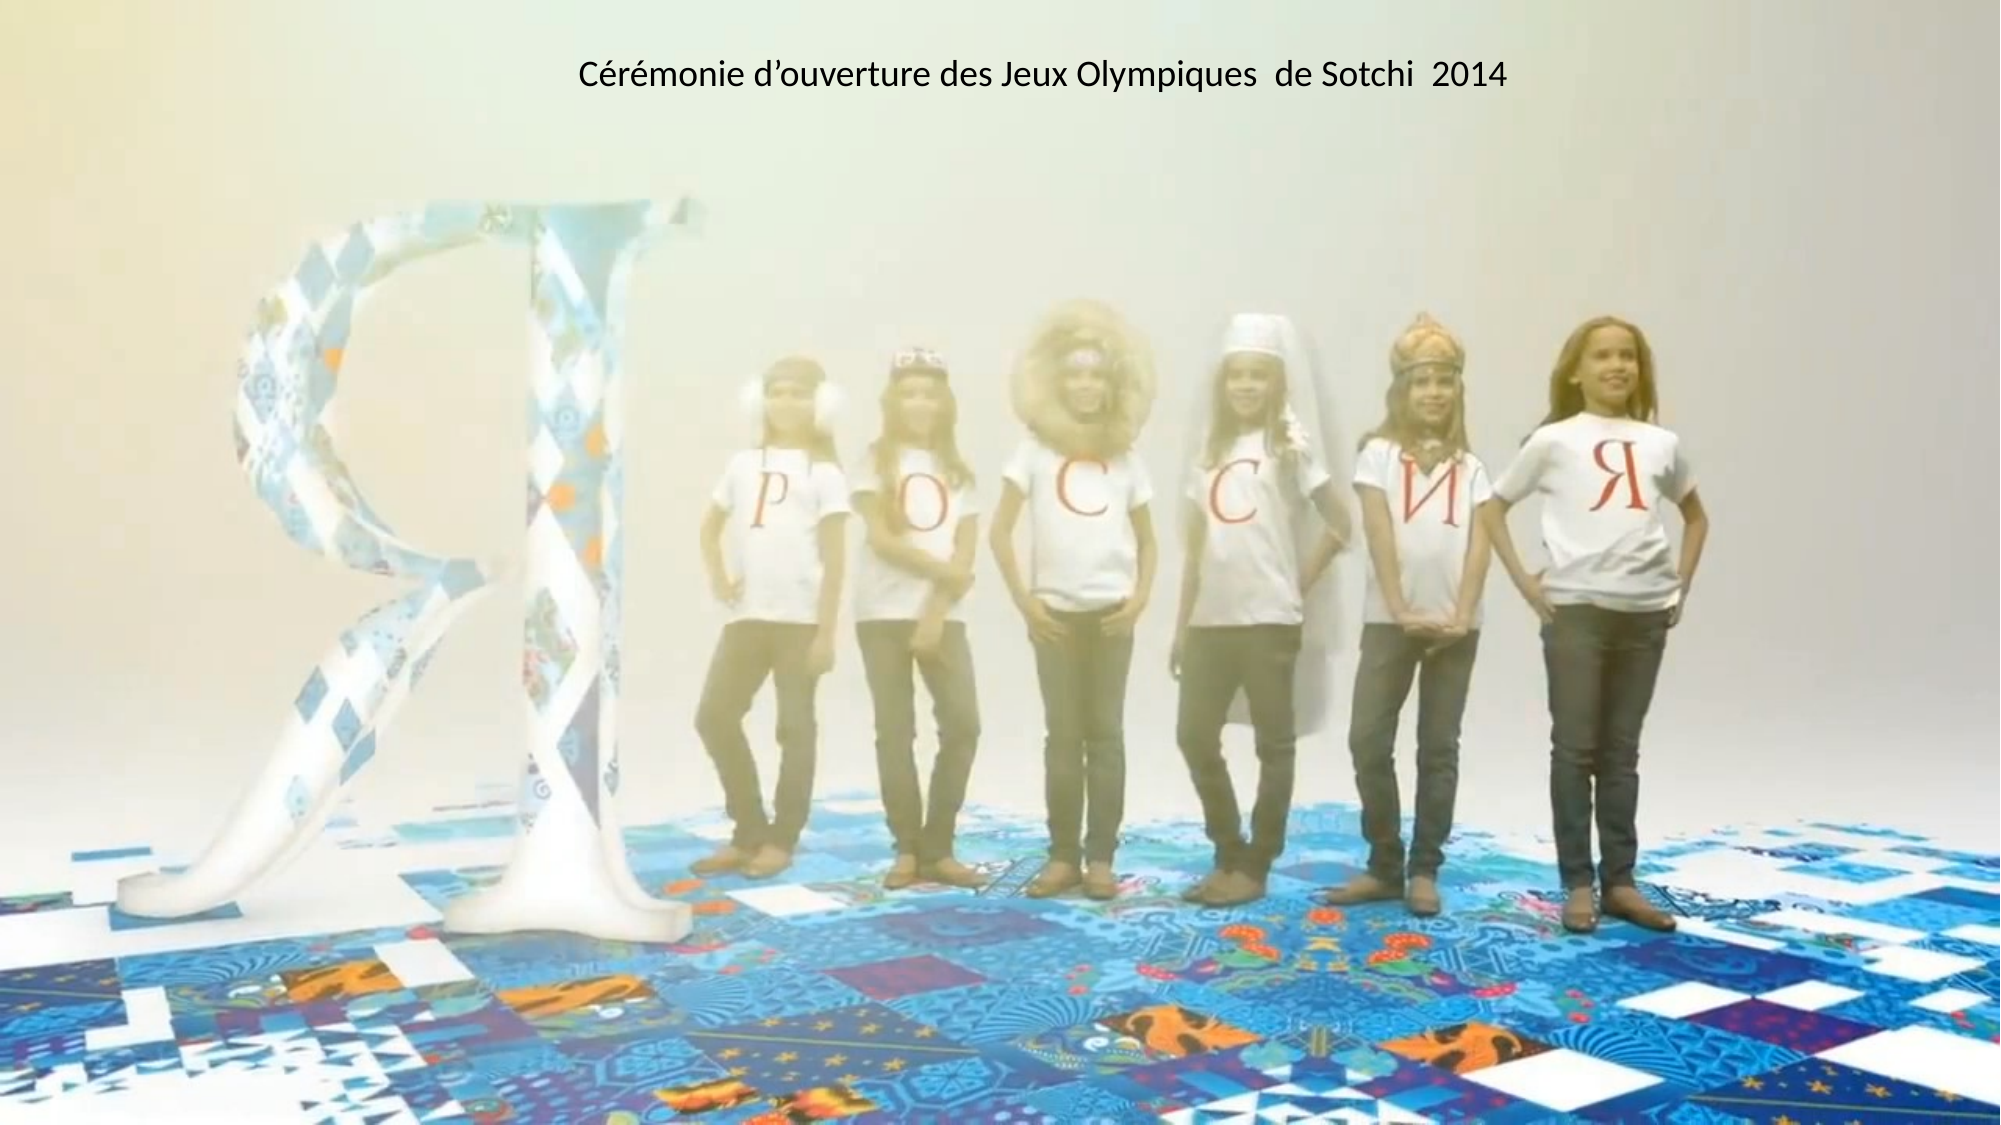

Cérémonie d’ouverture des Jeux Olympiques de Sotchi 2014